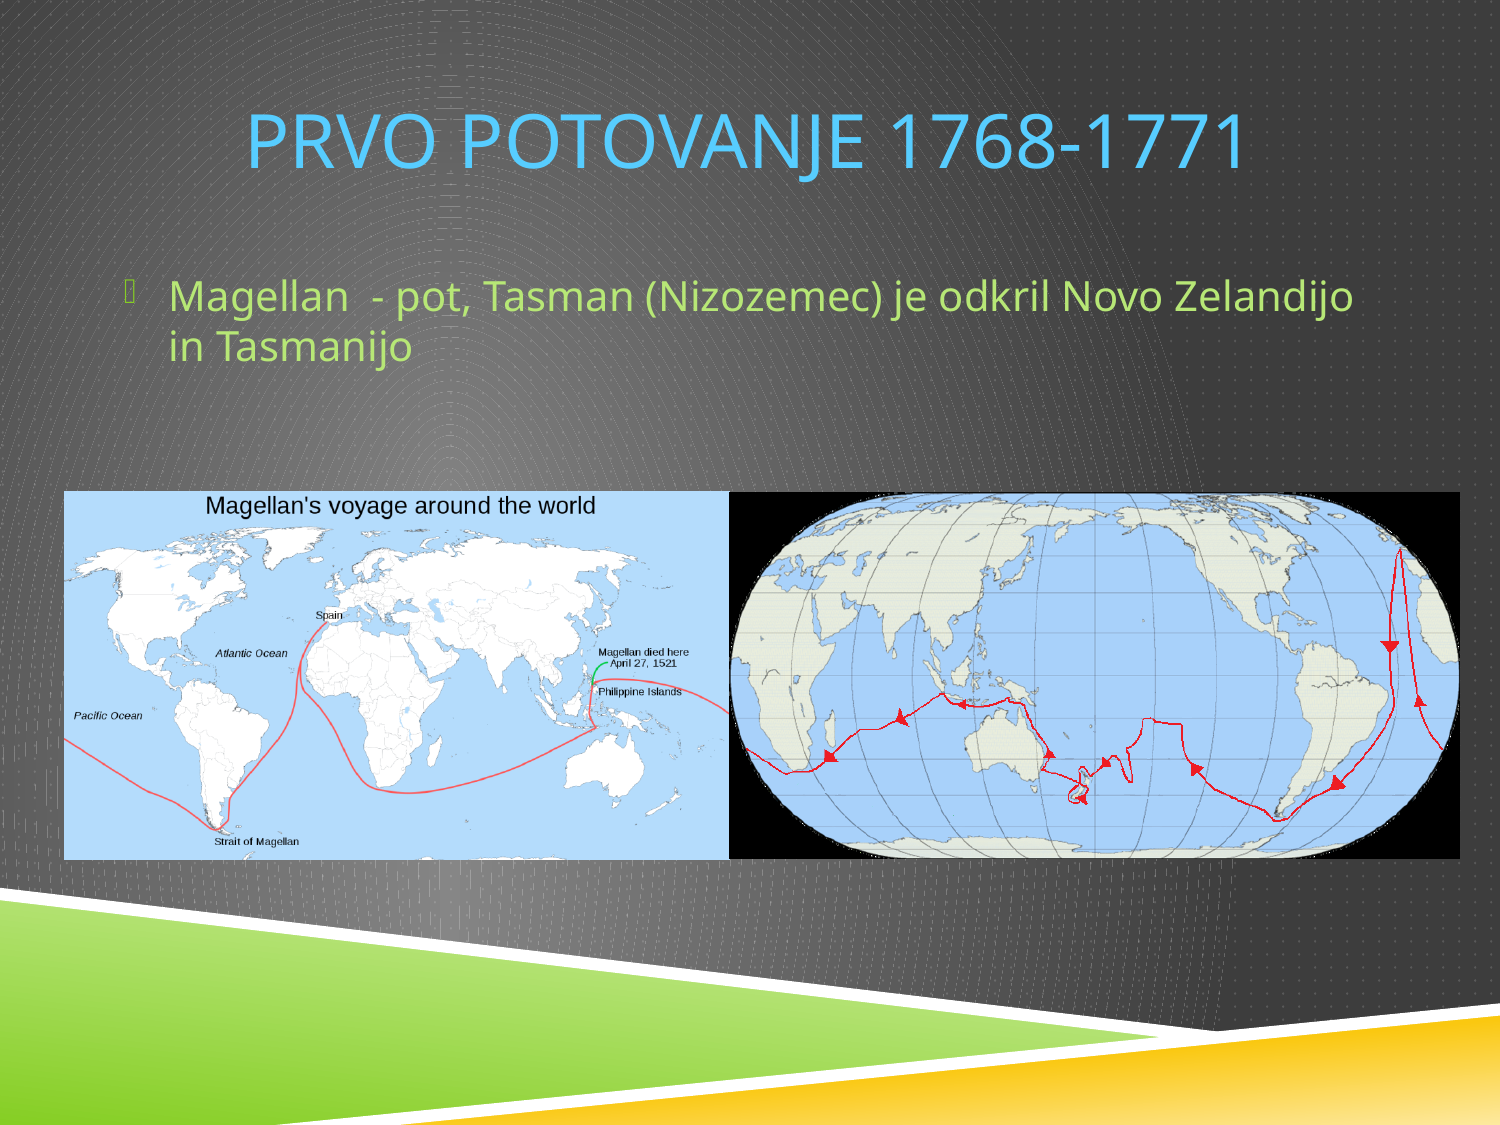

# Prvo potovanje 1768-1771
Magellan - pot, Tasman (Nizozemec) je odkril Novo Zelandijo in Tasmanijo